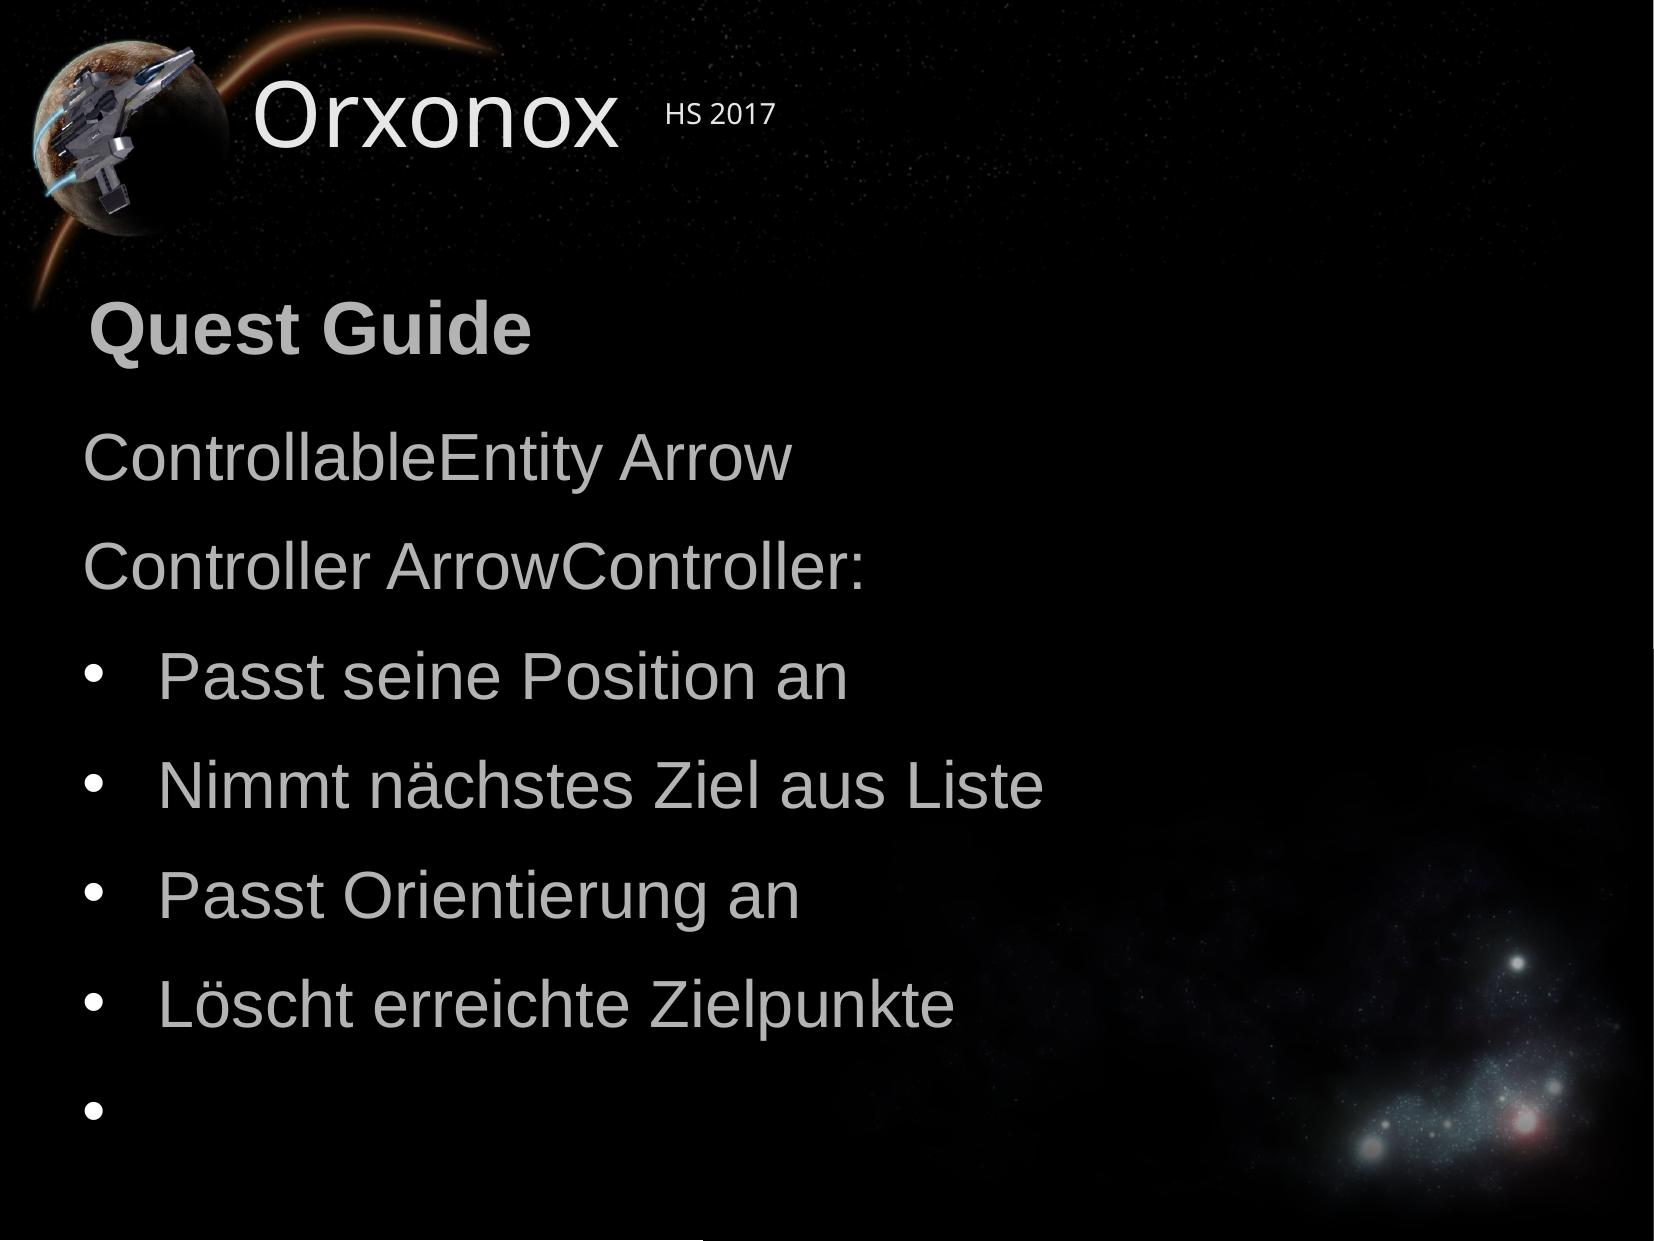

# Quest Guide
ControllableEntity Arrow
Controller ArrowController:
Passt seine Position an
Nimmt nächstes Ziel aus Liste
Passt Orientierung an
Löscht erreichte Zielpunkte